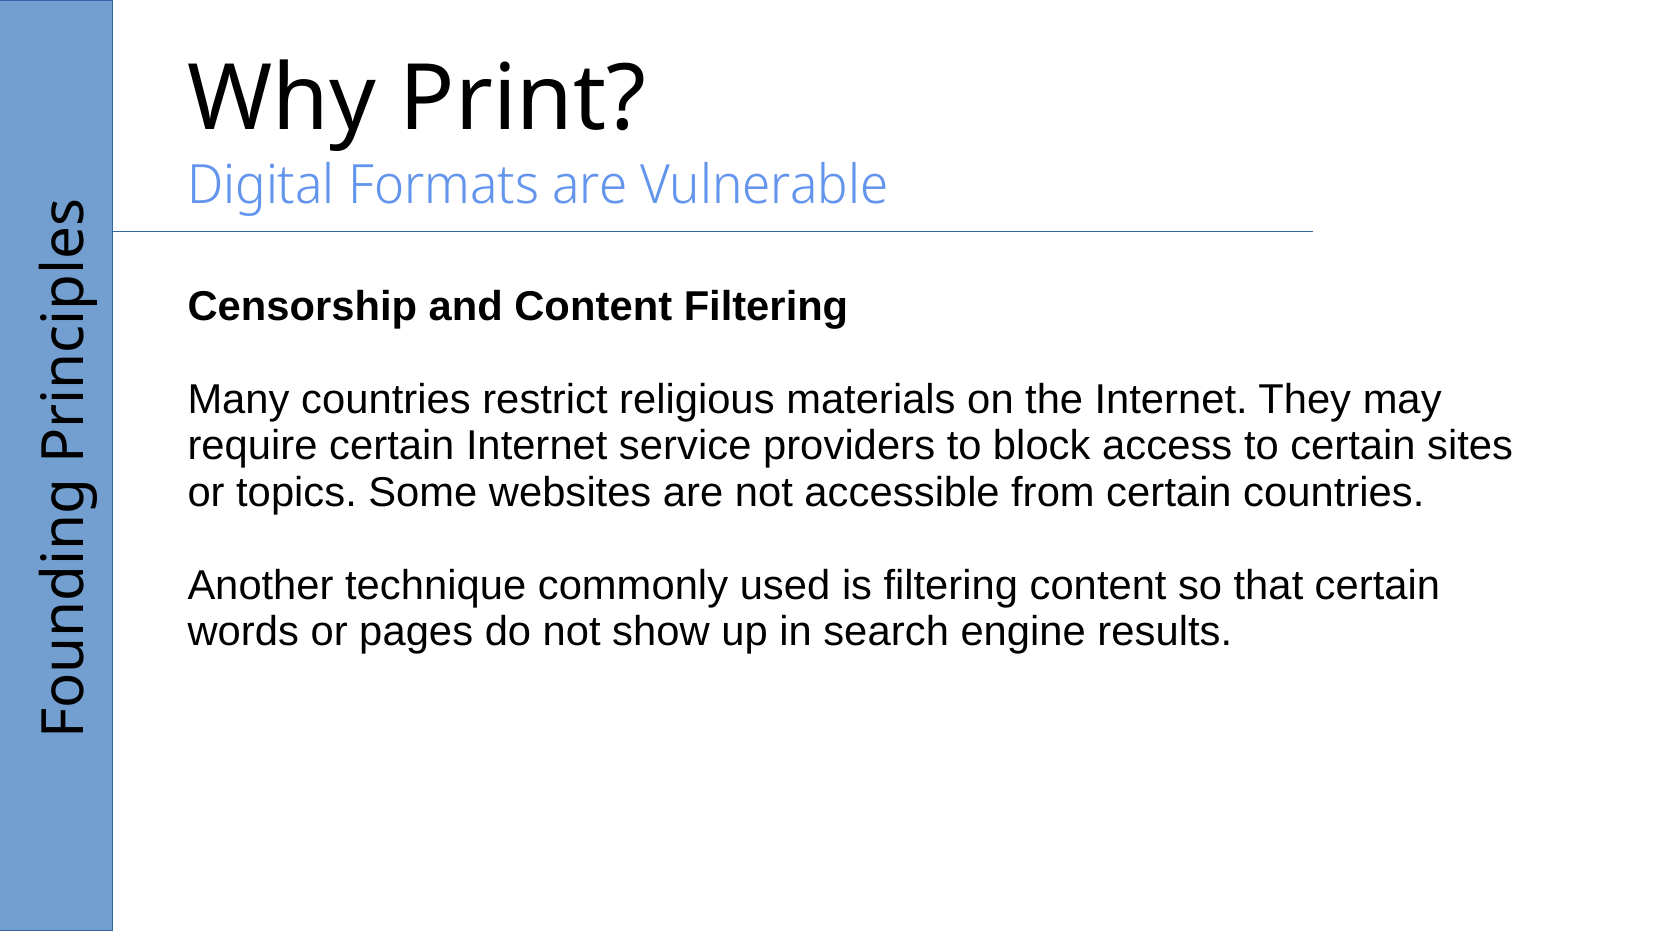

# Why Print?
Digital Formats are Vulnerable
Censorship and Content Filtering
Many countries restrict religious materials on the Internet. They may require certain Internet service providers to block access to certain sites or topics. Some websites are not accessible from certain countries.
Another technique commonly used is filtering content so that certain words or pages do not show up in search engine results.
Founding Principles